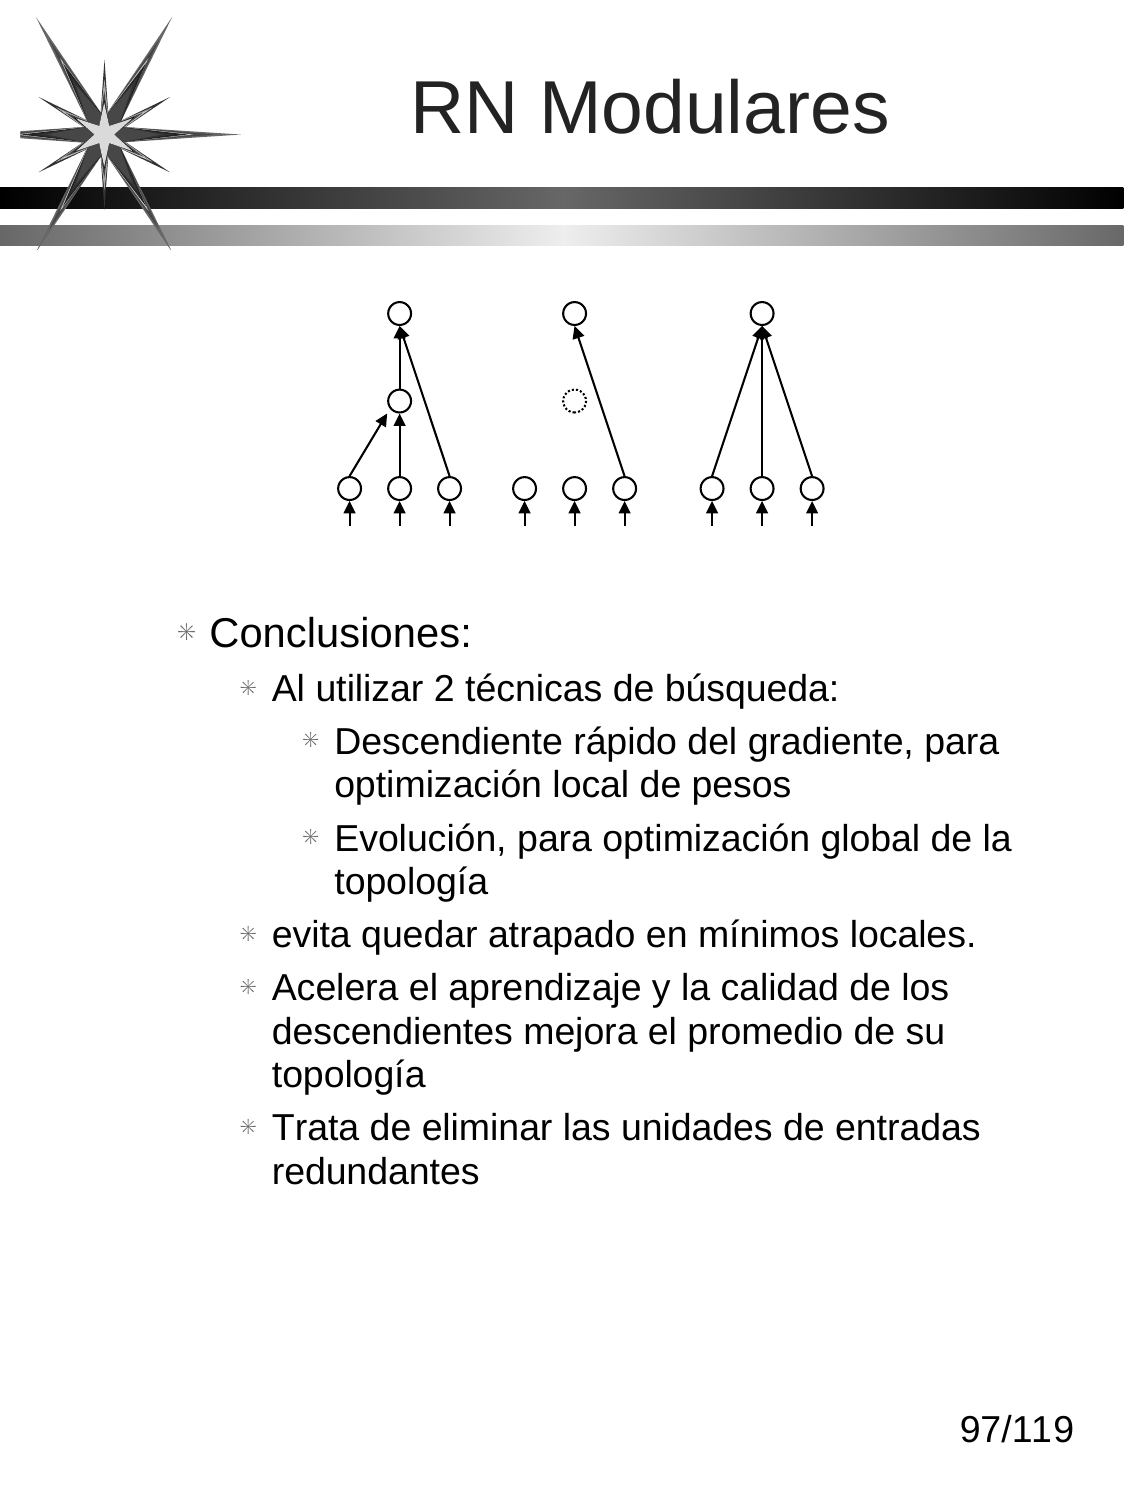

# RN Modulares
Conclusiones:
Al utilizar 2 técnicas de búsqueda:
Descendiente rápido del gradiente, para optimización local de pesos
Evolución, para optimización global de la topología
evita quedar atrapado en mínimos locales.
Acelera el aprendizaje y la calidad de los descendientes mejora el promedio de su topología
Trata de eliminar las unidades de entradas redundantes